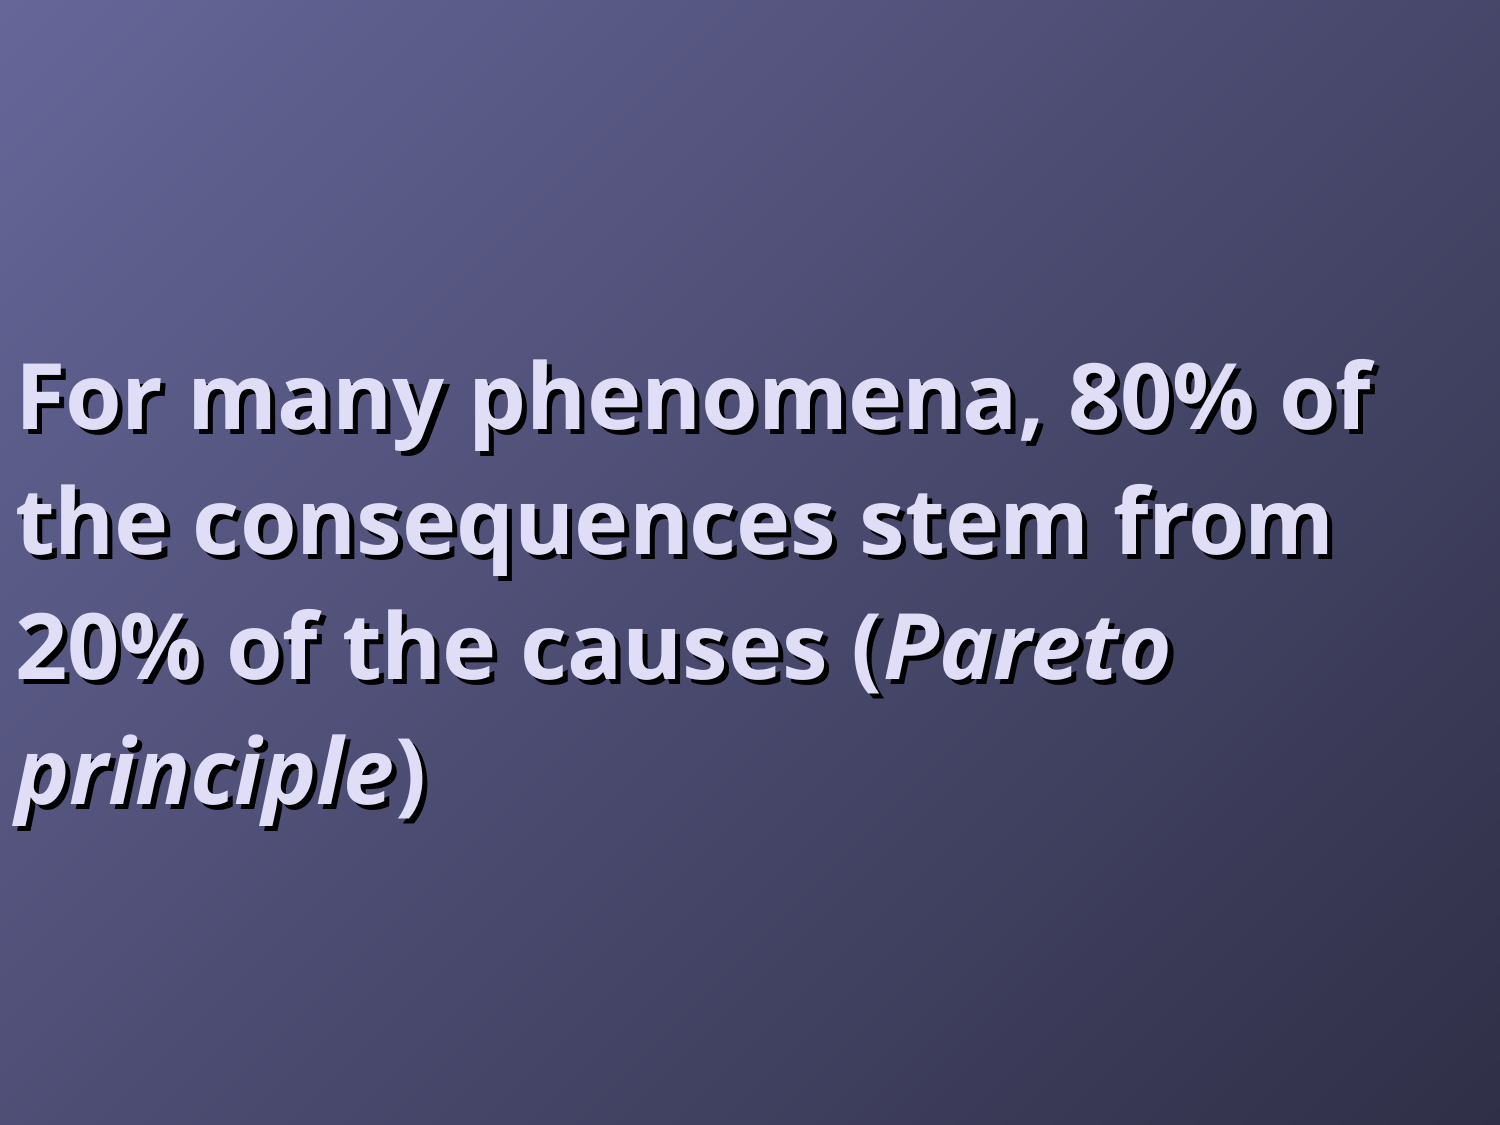

# For many phenomena, 80% of the consequences stem from 20% of the causes (Pareto principle)